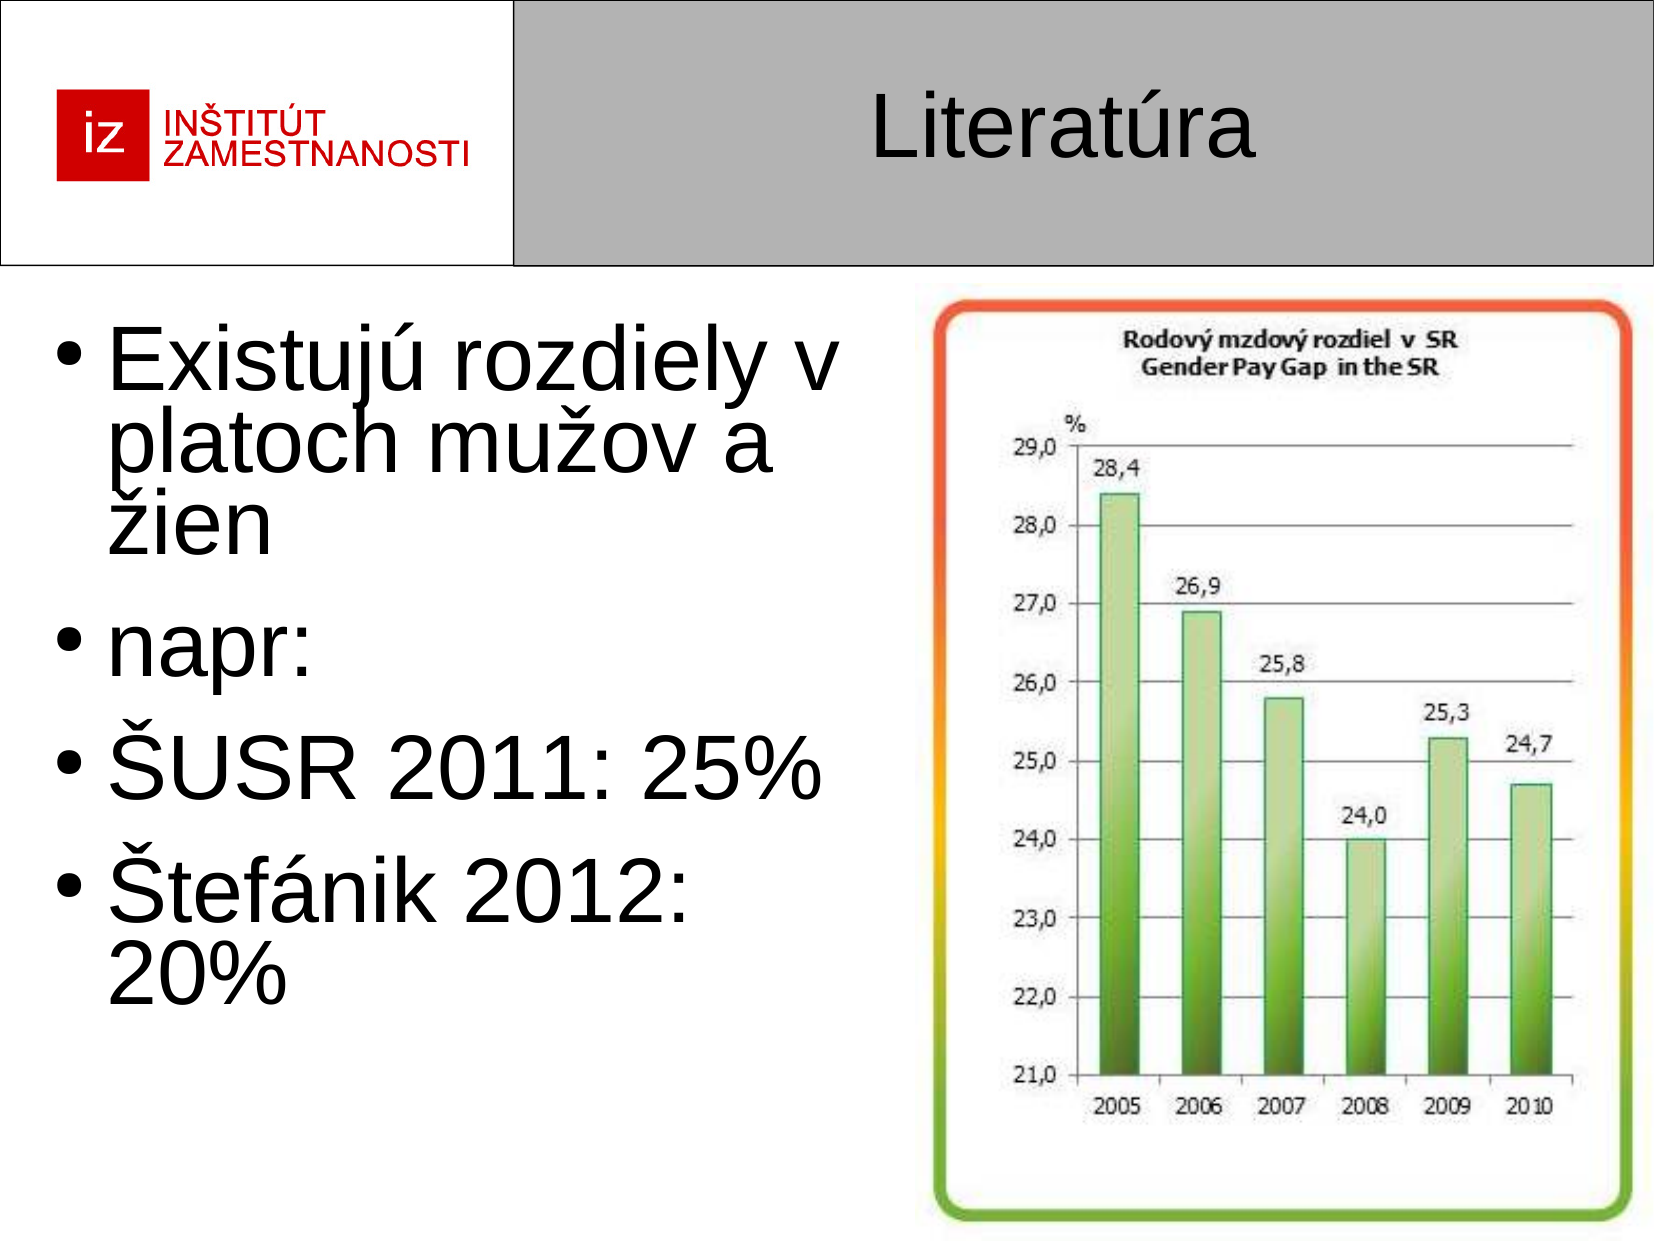

# Literatúra
Existujú rozdiely v platoch mužov a žien
napr:
ŠUSR 2011: 25%
Štefánik 2012: 20%